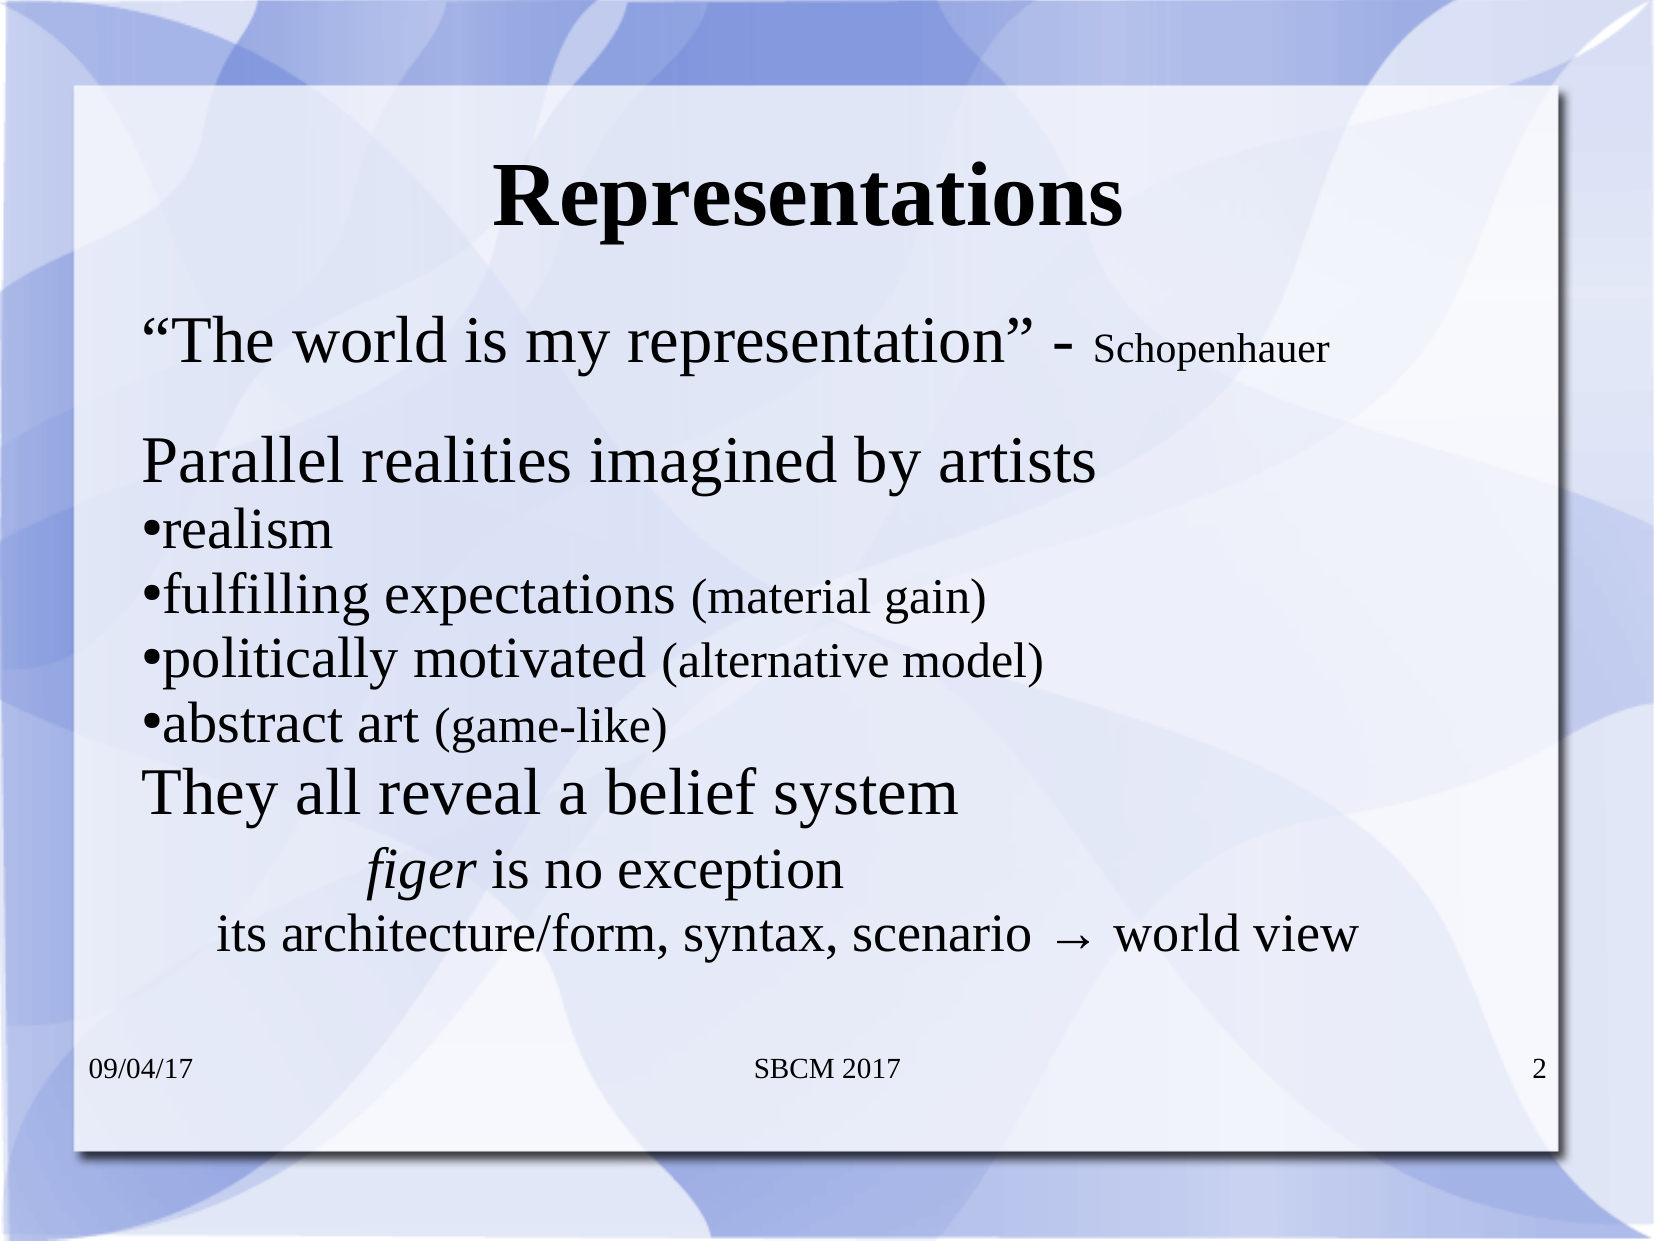

# Representations
“The world is my representation” - Schopenhauer
Parallel realities imagined by artists
realism
fulfilling expectations (material gain)
politically motivated (alternative model)
abstract art (game-like)
They all reveal a belief system
 		figer is no exception
	its architecture/form, syntax, scenario → world view
09/04/17
SBCM 2017
2